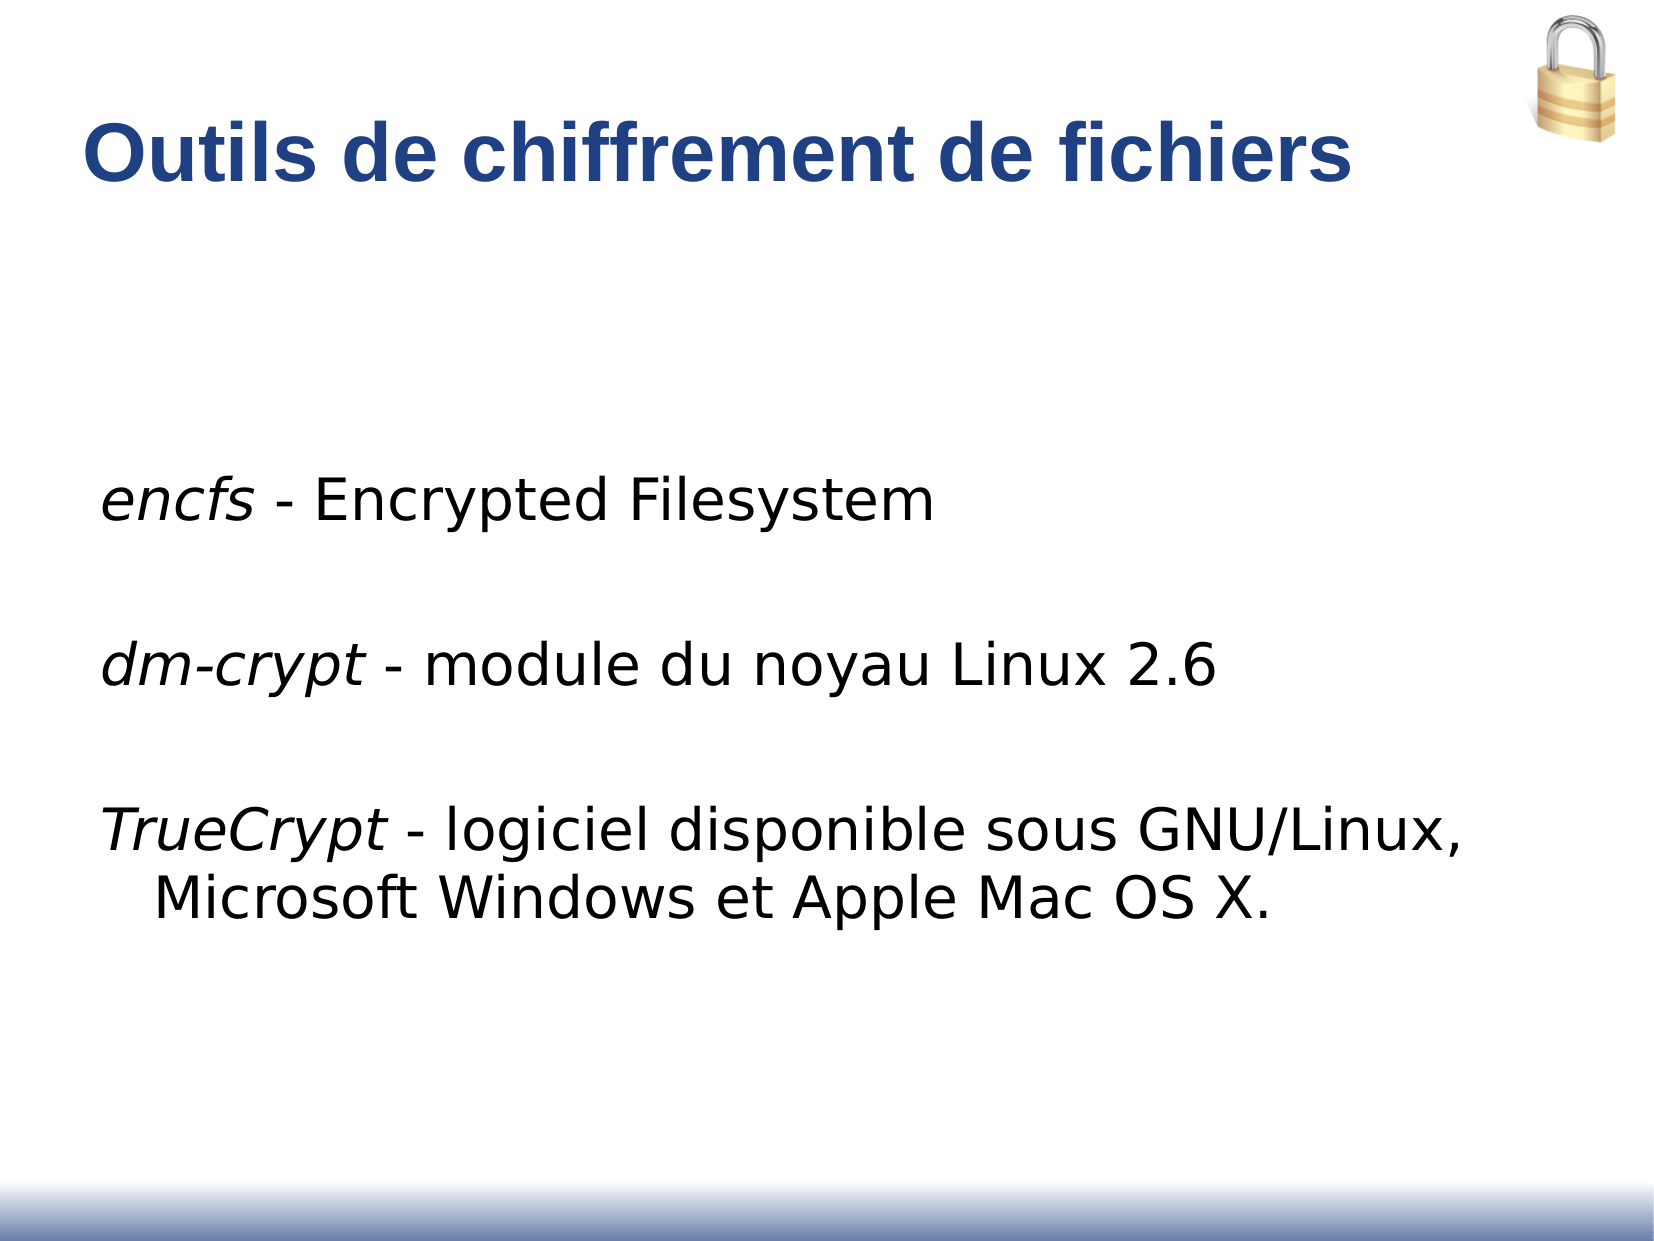

# Outils de chiffrement de fichiers
encfs - Encrypted Filesystem
dm-crypt - module du noyau Linux 2.6
TrueCrypt - logiciel disponible sous GNU/Linux, Microsoft Windows et Apple Mac OS X.